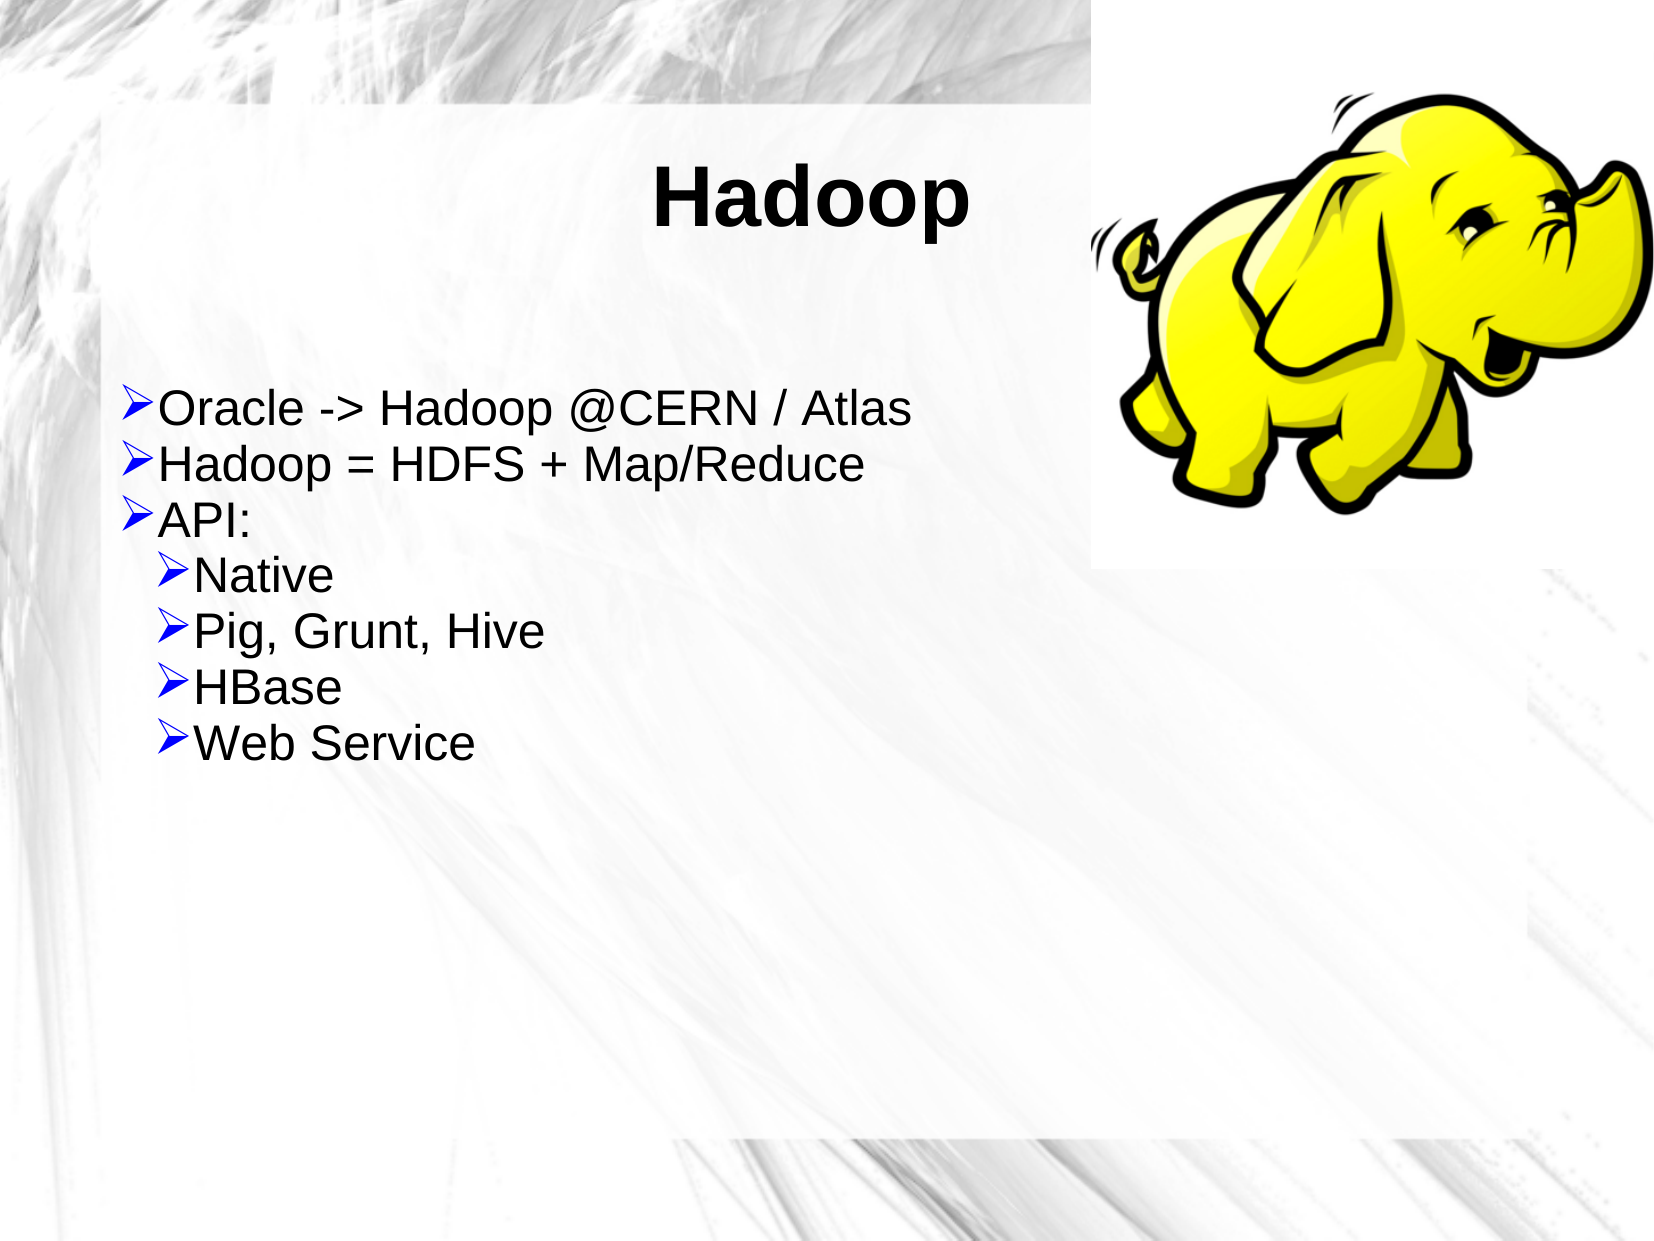

# Hadoop
Oracle -> Hadoop @CERN / Atlas
Hadoop = HDFS + Map/Reduce
API:
Native
Pig, Grunt, Hive
HBase
Web Service